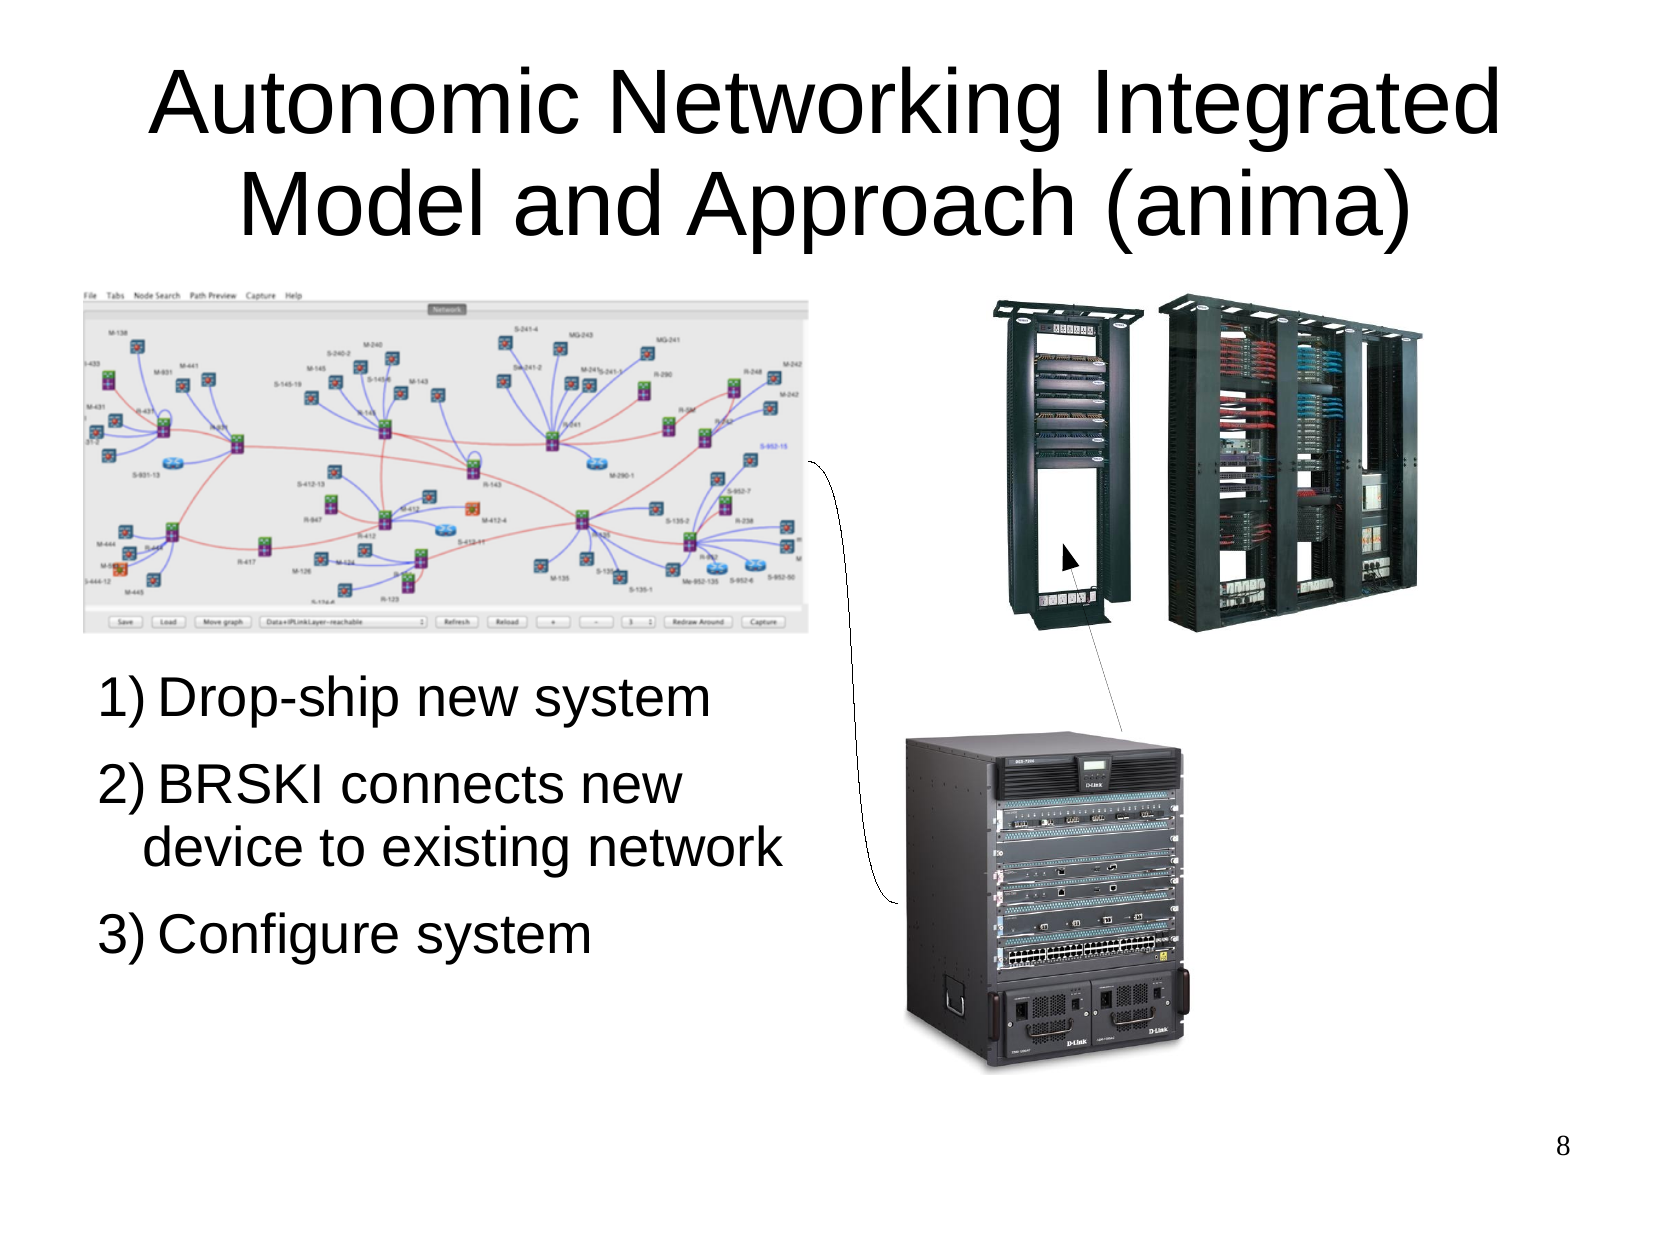

# Autonomic Networking Integrated Model and Approach (anima)
 Drop-ship new system
 BRSKI connects new device to existing network
 Configure system
8